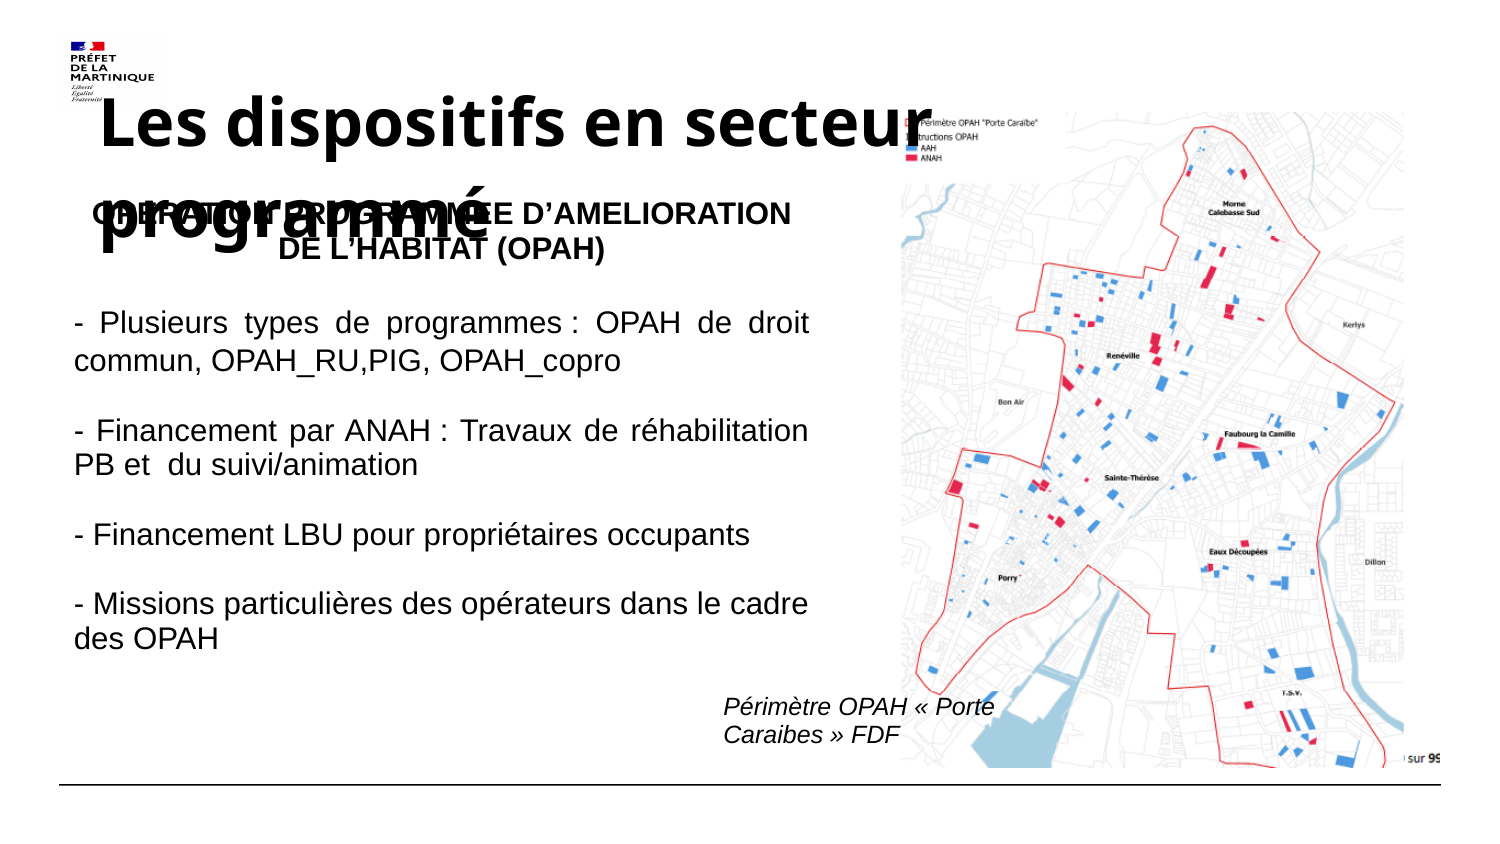

Les dispositifs en secteur programmé
OPERATION PROGRAMMEE D’AMELIORATION DE L’HABITAT (OPAH)
- Plusieurs types de programmes : OPAH de droit commun, OPAH_RU,PIG, OPAH_copro
- Financement par ANAH : Travaux de réhabilitation PB et du suivi/animation
- Financement LBU pour propriétaires occupants
- Missions particulières des opérateurs dans le cadre des OPAH
Périmètre OPAH « Porte Caraibes » FDF